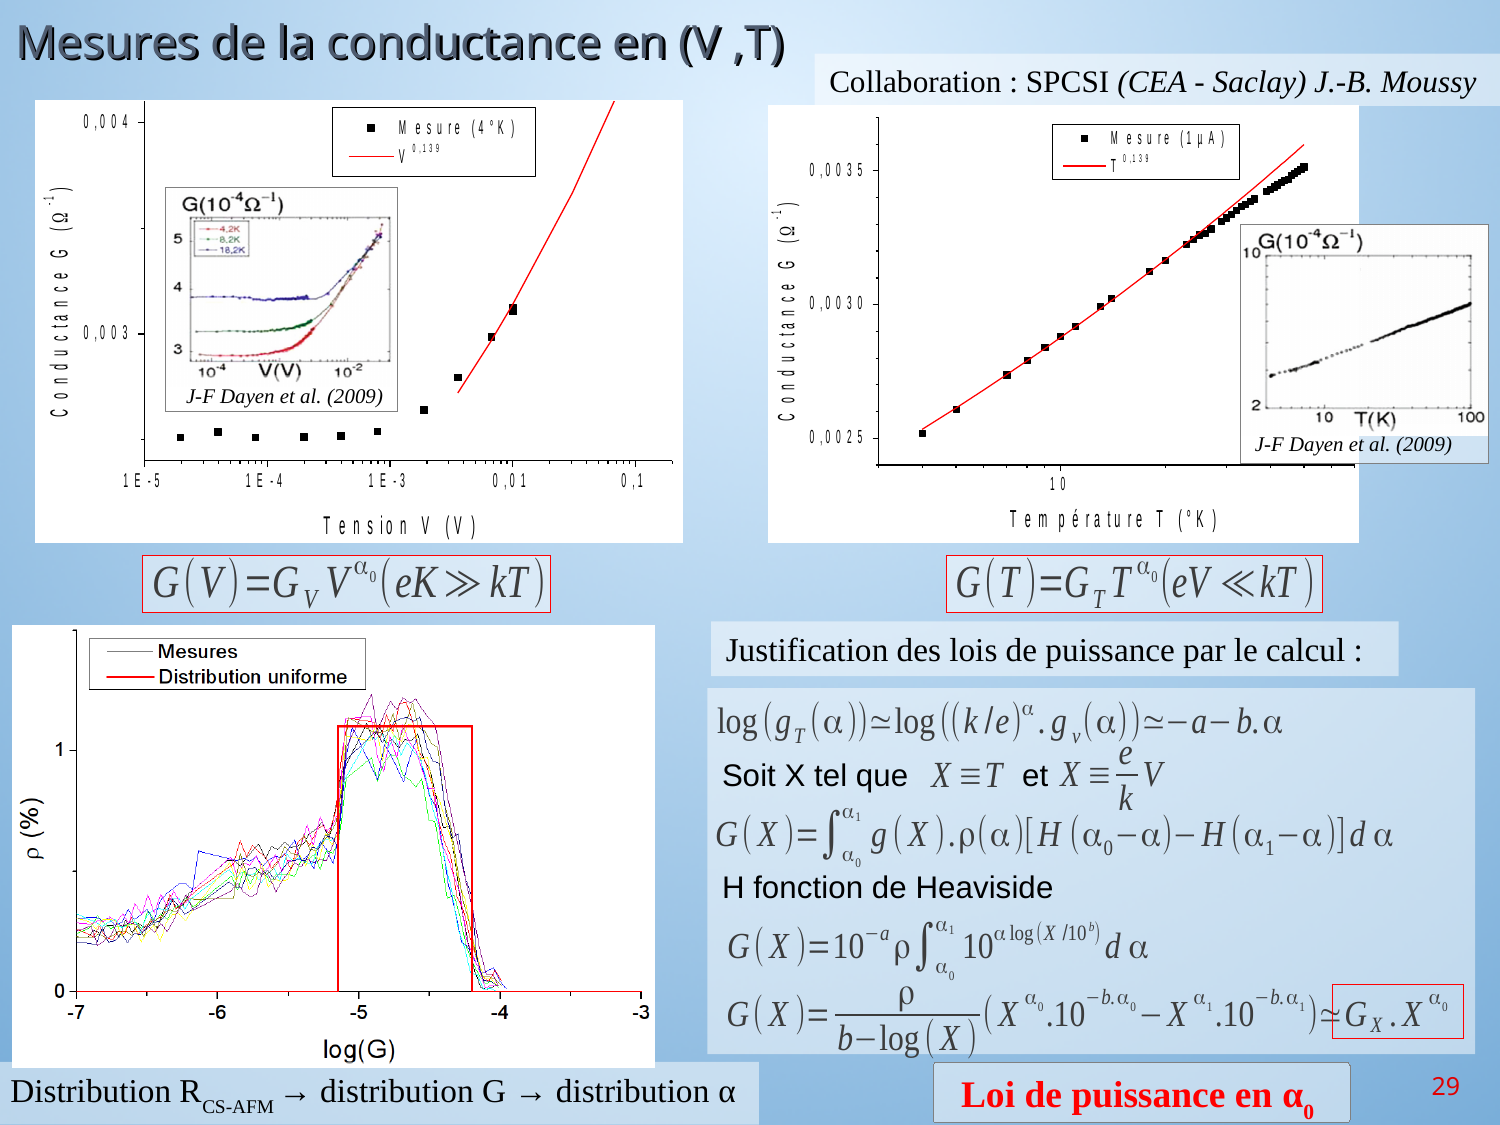

# Mesures de la conductance en (V ,T)
Collaboration : SPCSI (CEA - Saclay) J.-B. Moussy
J-F Dayen et al. (2009)
J-F Dayen et al. (2009)
Justification des lois de puissance par le calcul :
Soit X tel que	et
H fonction de Heaviside
Distribution RCS-AFM → distribution G → distribution α
Loi de puissance en α0